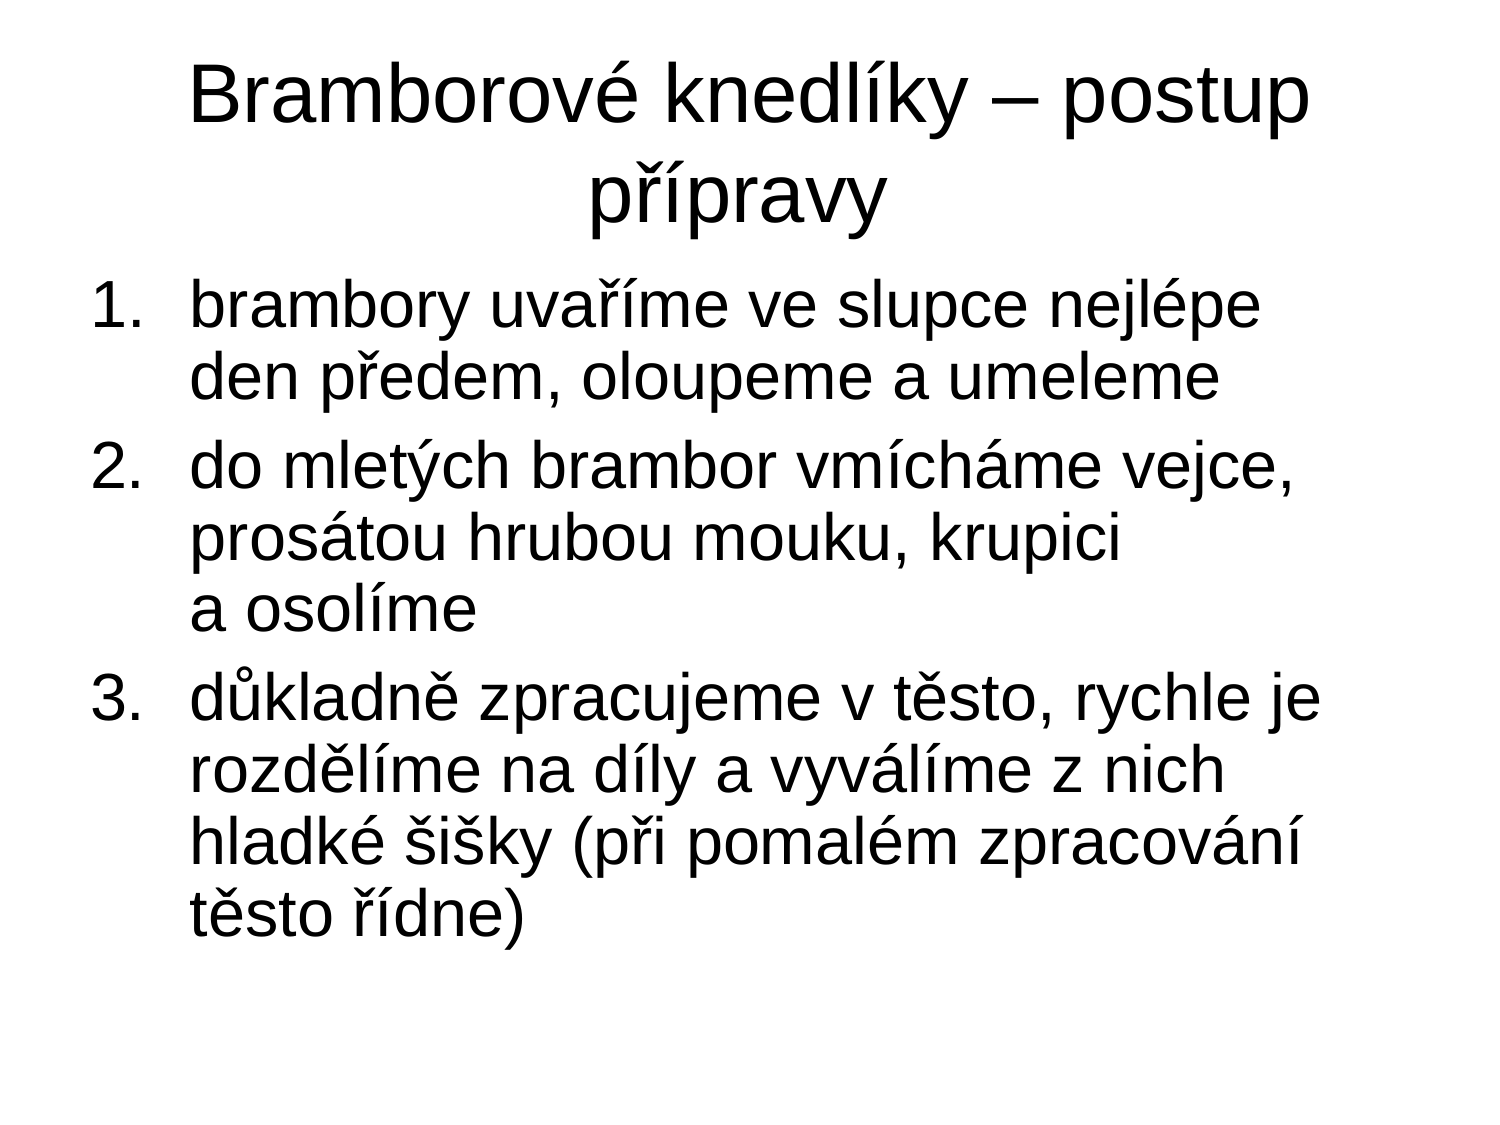

# Bramborové knedlíky – postup přípravy
brambory uvaříme ve slupce nejlépe den předem, oloupeme a umeleme
2. 	do mletých brambor vmícháme vejce, prosátou hrubou mouku, krupici
a osolíme
3. 	důkladně zpracujeme v těsto, rychle je rozdělíme na díly a vyválíme z nich hladké šišky (při pomalém zpracování těsto řídne)